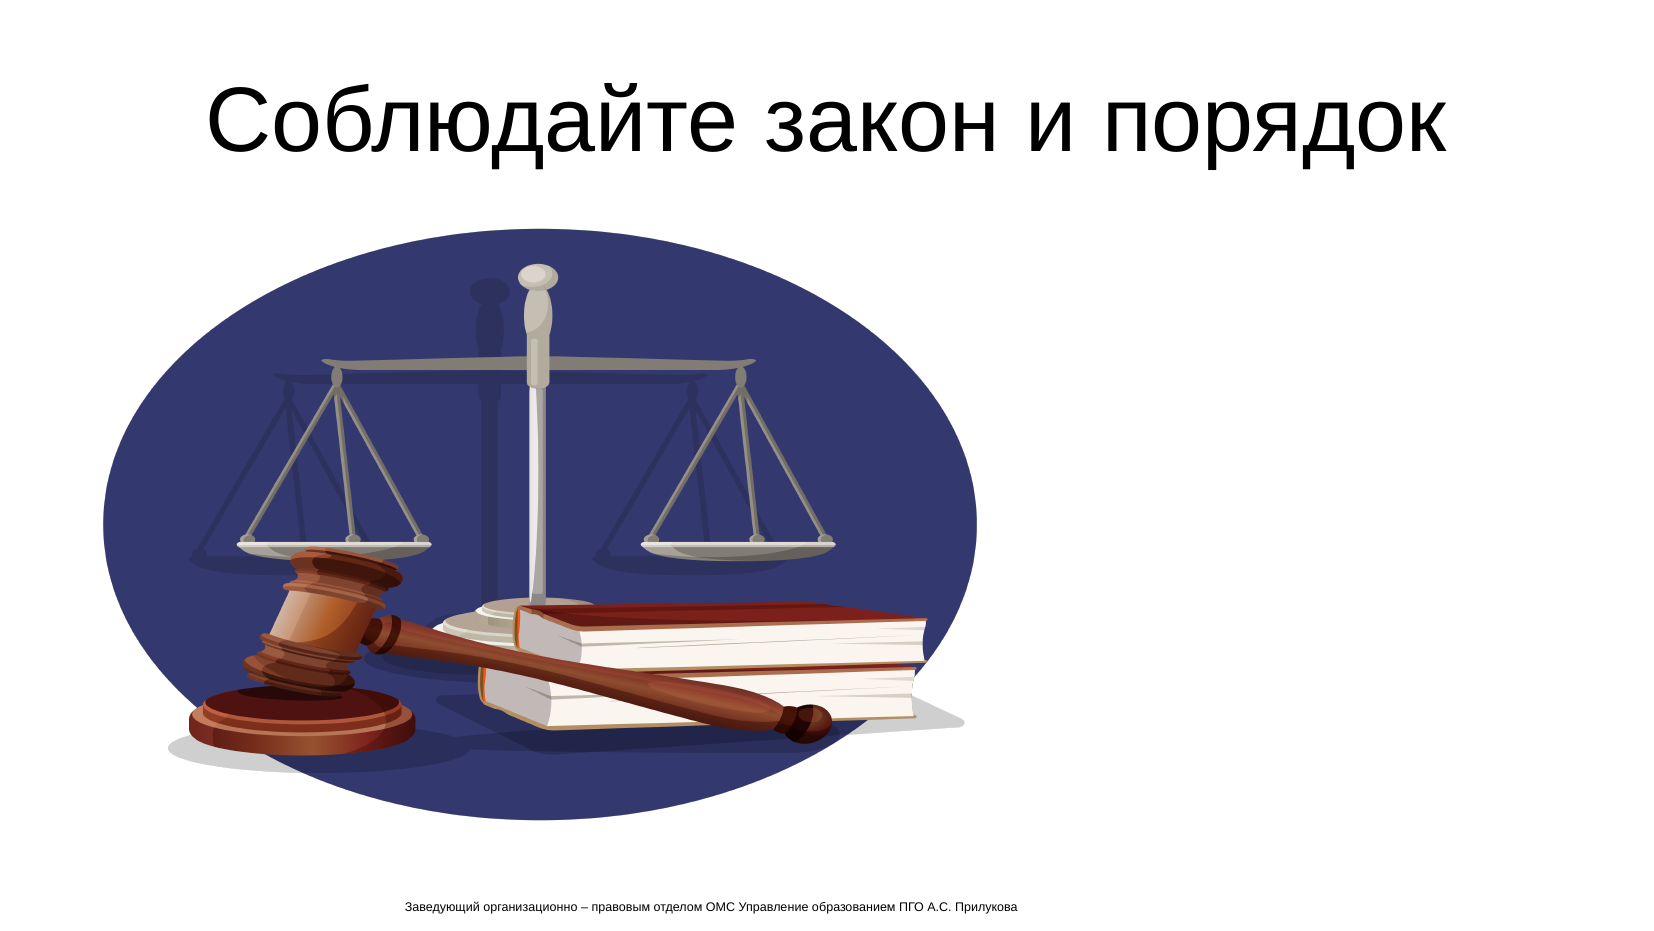

# Соблюдайте закон и порядок
 Заведующий организационно – правовым отделом ОМС Управление образованием ПГО А.С. Прилукова